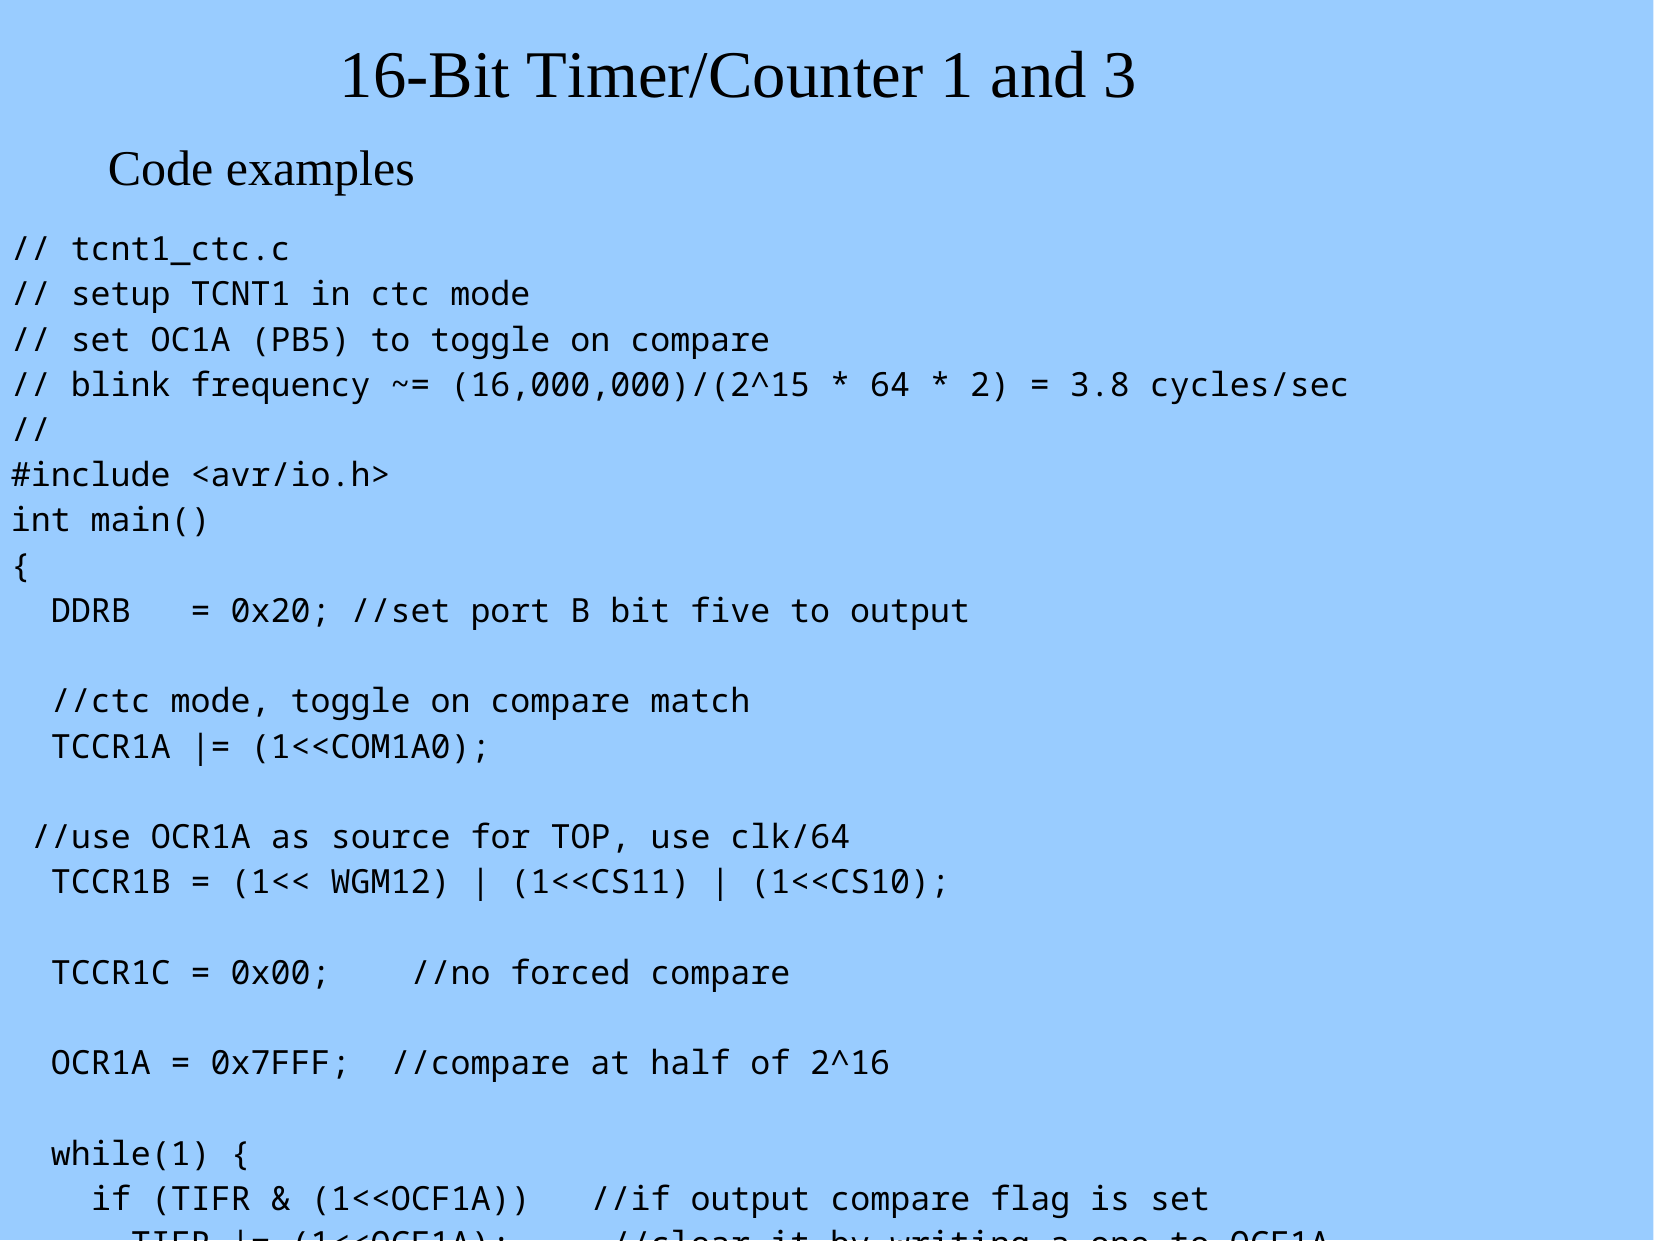

16-Bit Timer/Counter 1 and 3
Code examples
// tcnt1_ctc.c
// setup TCNT1 in ctc mode
// set OC1A (PB5) to toggle on compare
// blink frequency ~= (16,000,000)/(2^15 * 64 * 2) = 3.8 cycles/sec
//
#include <avr/io.h>
int main()
{
 DDRB = 0x20; //set port B bit five to output
 //ctc mode, toggle on compare match
 TCCR1A |= (1<<COM1A0);
 //use OCR1A as source for TOP, use clk/64
 TCCR1B = (1<< WGM12) | (1<<CS11) | (1<<CS10);
 TCCR1C = 0x00; //no forced compare
 OCR1A = 0x7FFF; //compare at half of 2^16
 while(1) {
 if (TIFR & (1<<OCF1A)) //if output compare flag is set
 TIFR |= (1<<OCF1A); //clear it by writing a one to OCF1A
 } //while
} // main